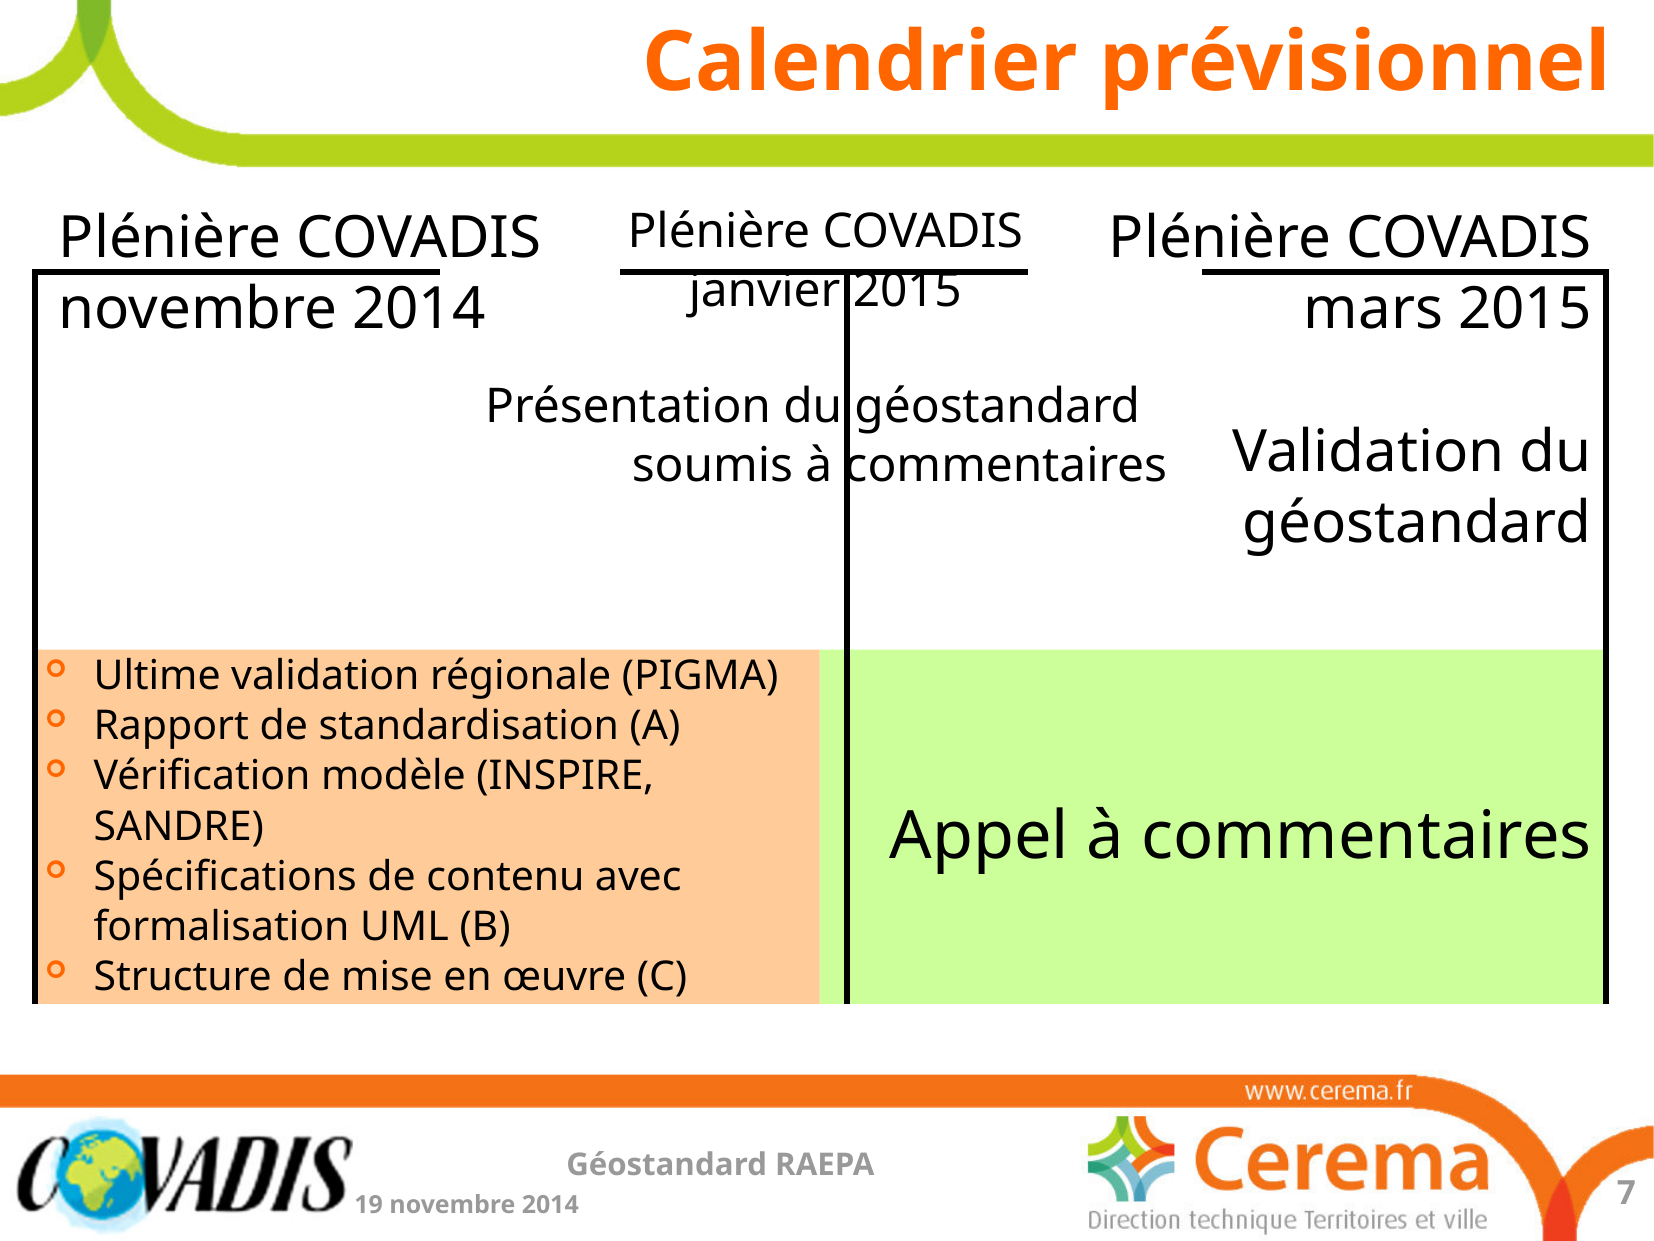

# Calendrier prévisionnel
Plénière COVADIS
novembre 2014
Plénière COVADIS
janvier 2015
Présentation du géostandard
 soumis à commentaires
Plénière COVADIS
mars 2015
Validation du
géostandard
Ultime validation régionale (PIGMA)
Rapport de standardisation (A)
Vérification modèle (INSPIRE, SANDRE)
Spécifications de contenu avec formalisation UML (B)
Structure de mise en œuvre (C)
Appel à commentaires
Géostandard RAEPA
7
19 novembre 2014